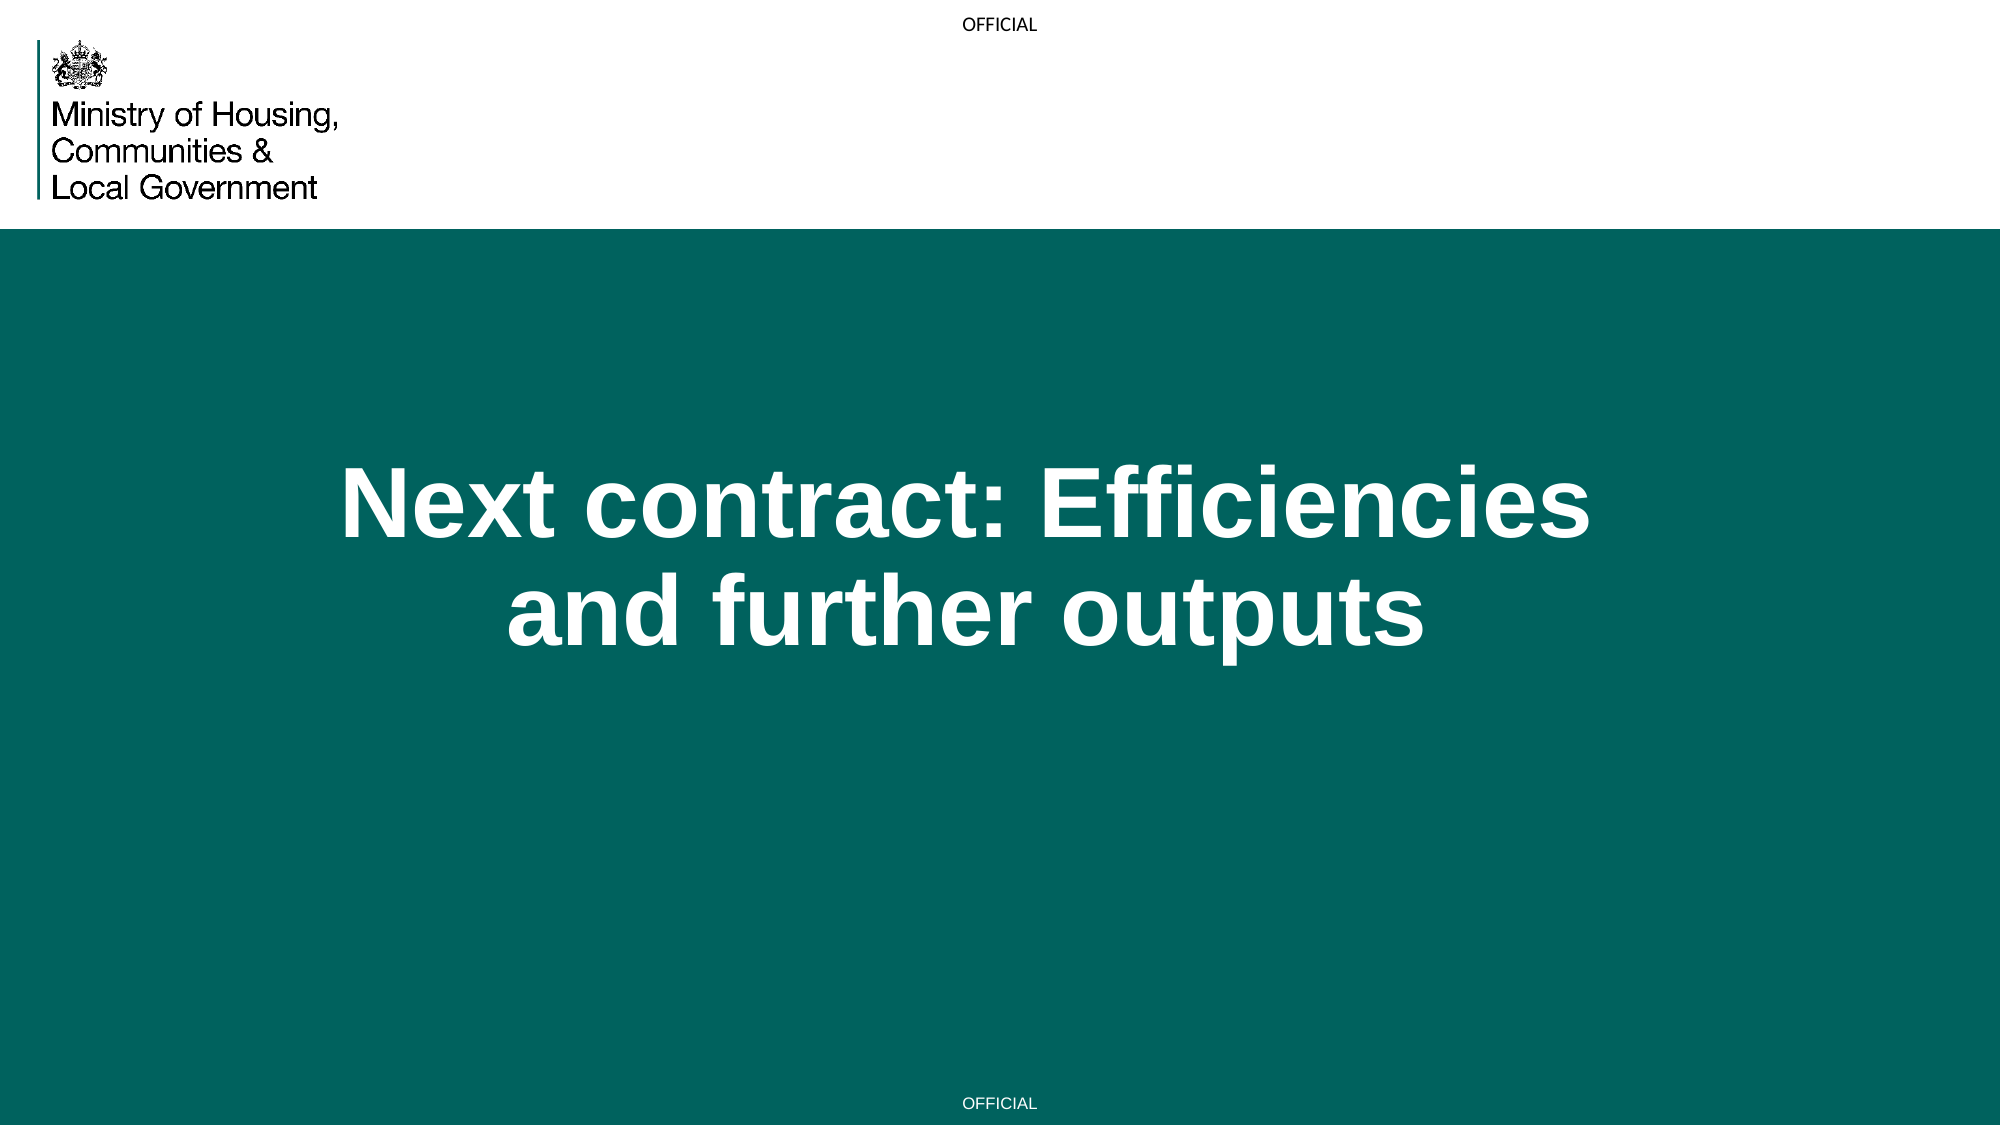

# Next contract: Efficiencies and further outputs